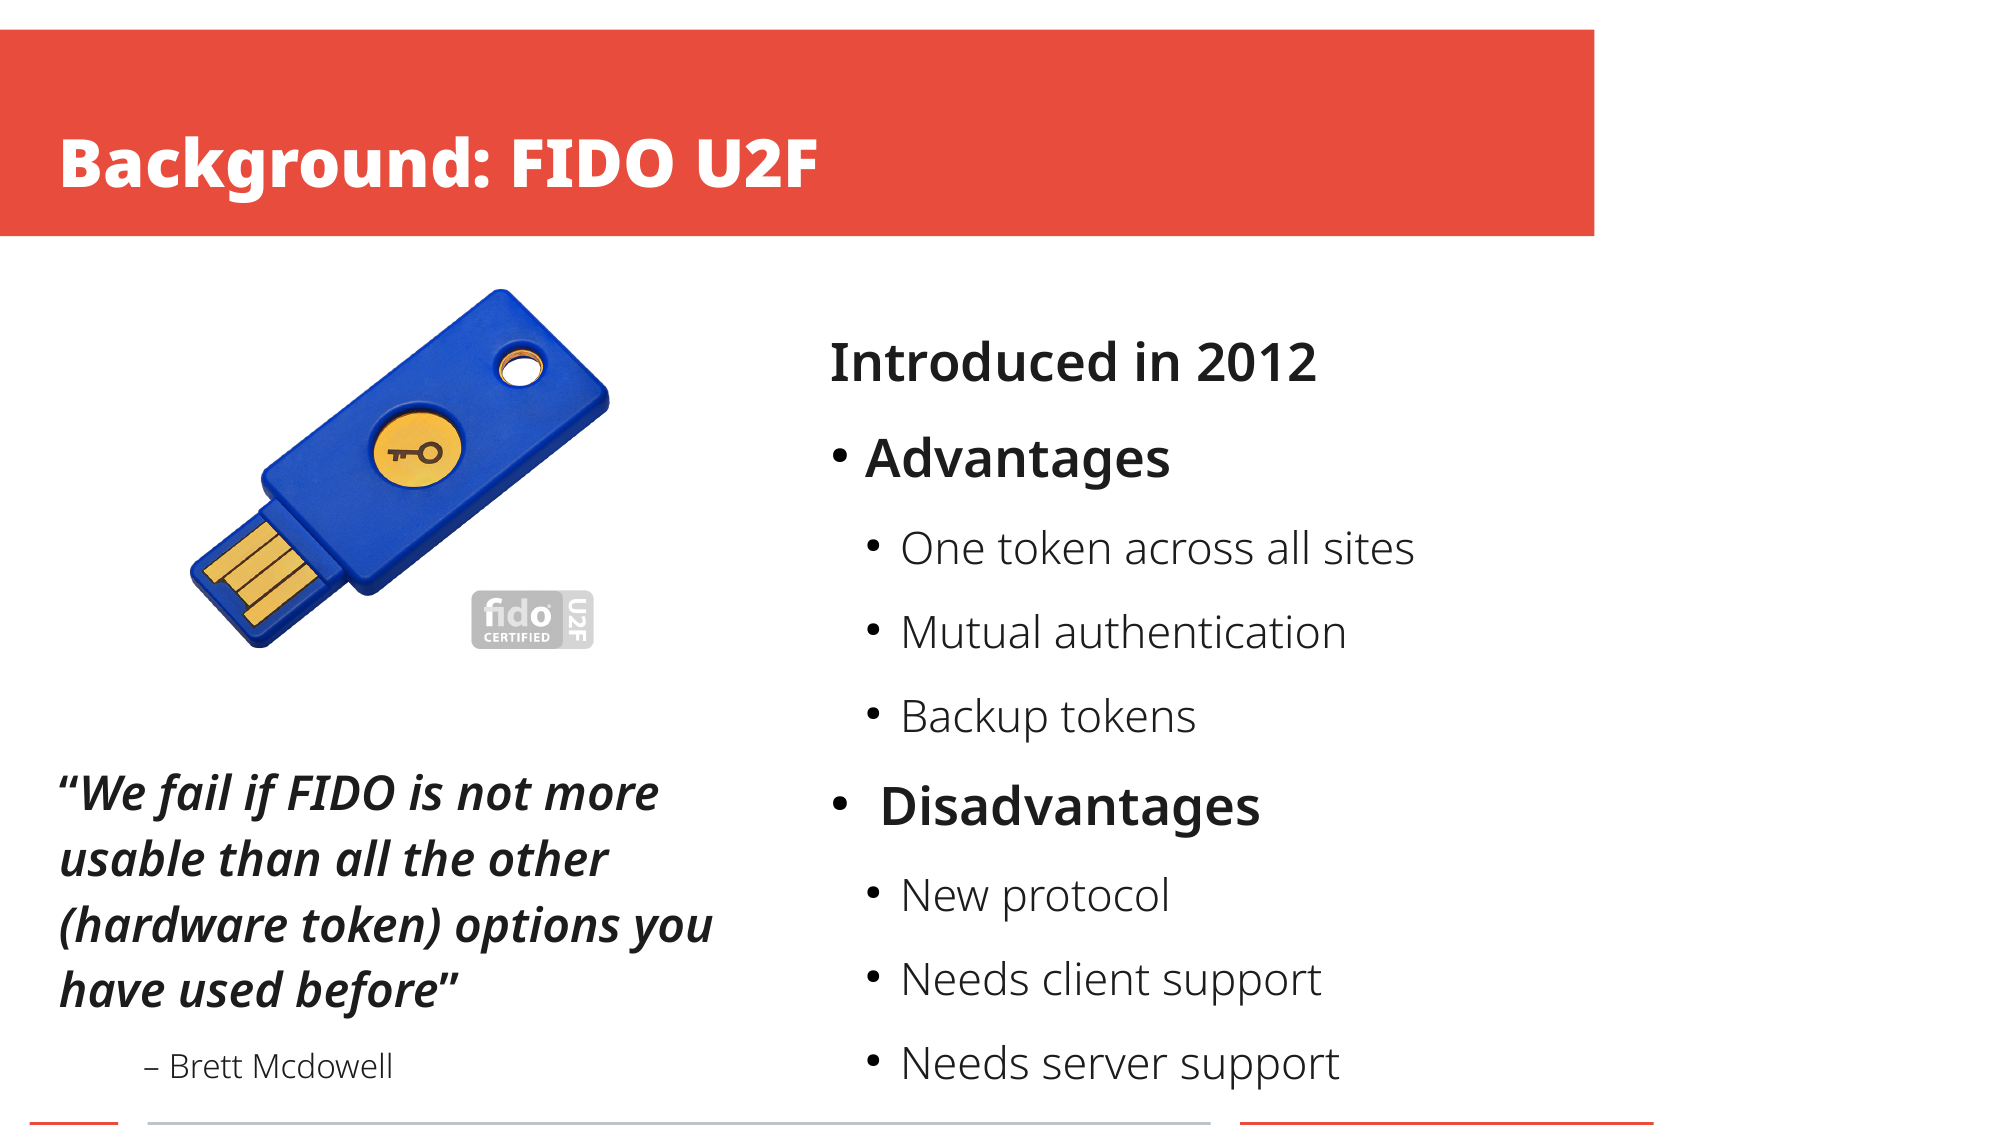

# Background: FIDO U2F
“We fail if FIDO is not more usable than all the other (hardware token) options you have used before”
– Brett Mcdowell
Introduced in 2012
Advantages
One token across all sites
Mutual authentication
Backup tokens
 Disadvantages
New protocol
Needs client support
Needs server support
8